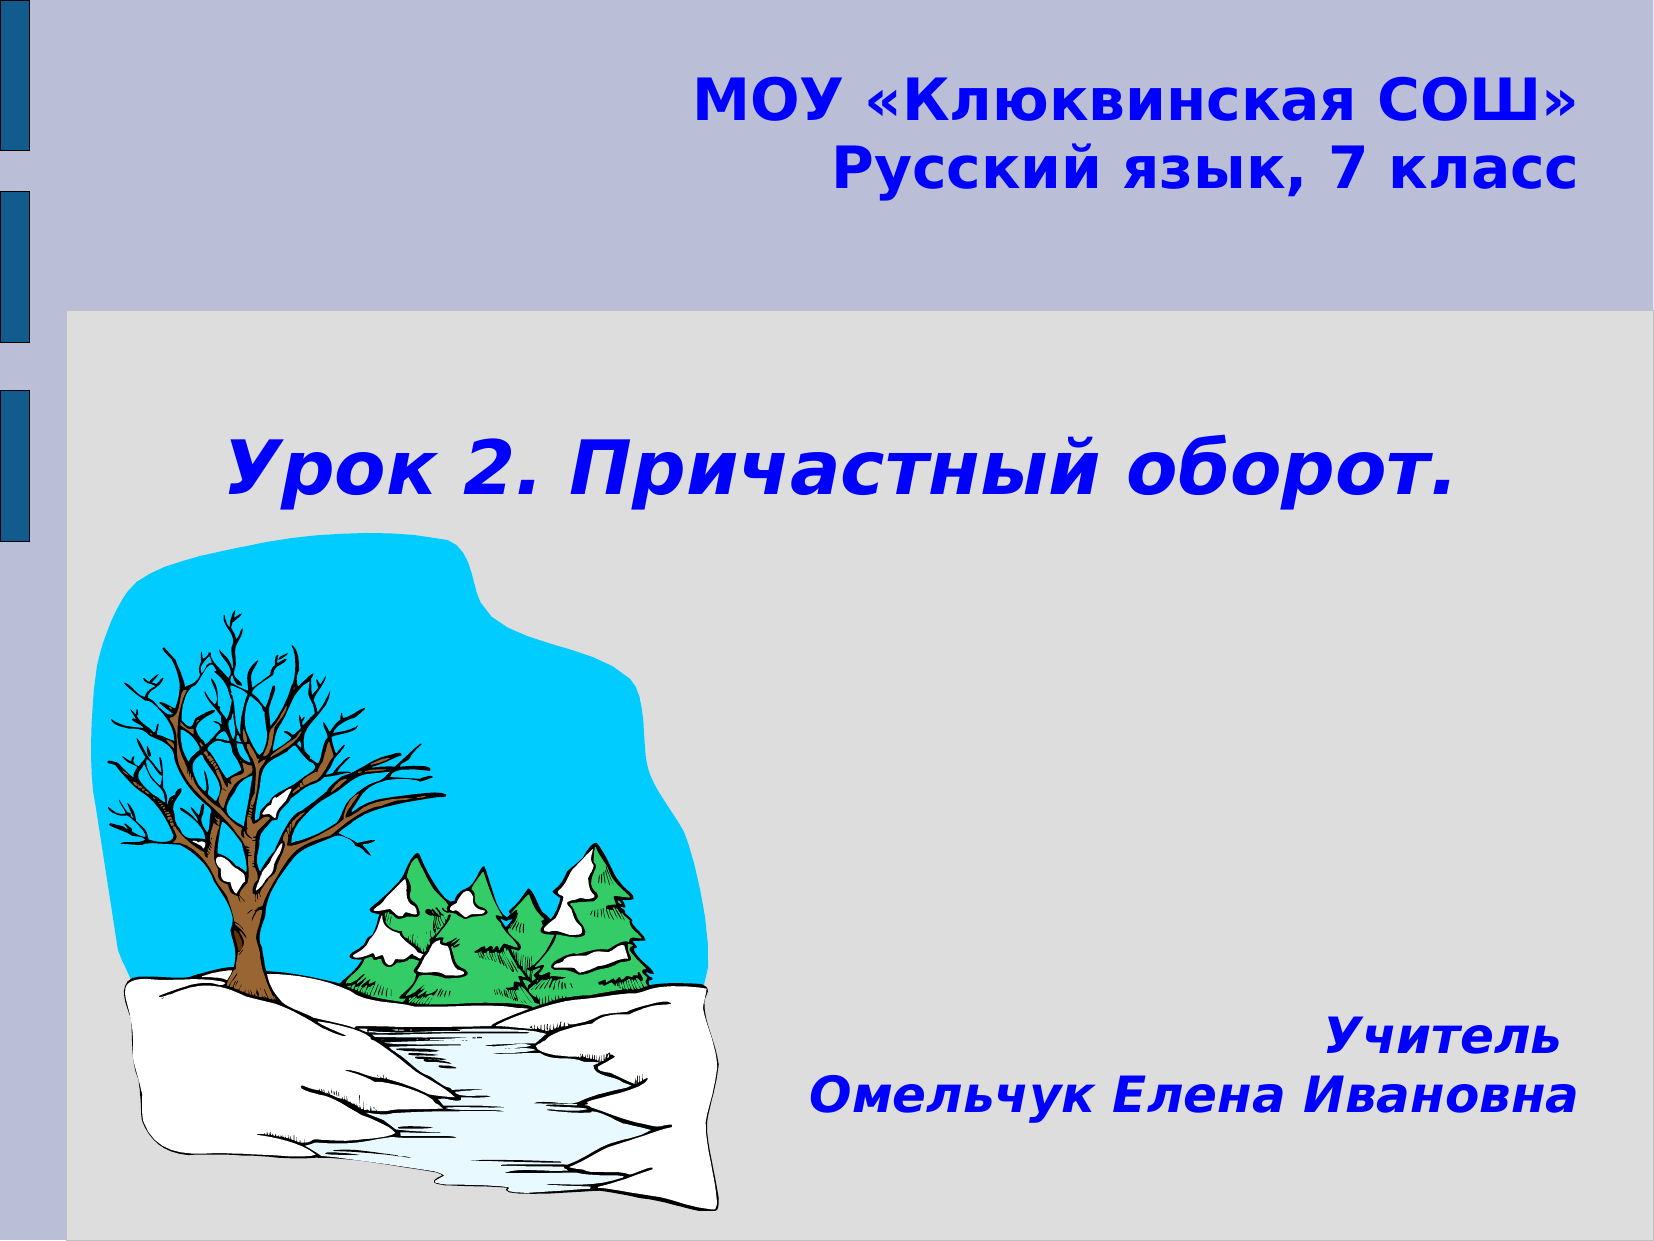

МОУ «Клюквинская СОШ»
Русский язык, 7 класс
Урок 2. Причастный оборот.
Учитель
Омельчук Елена Ивановна